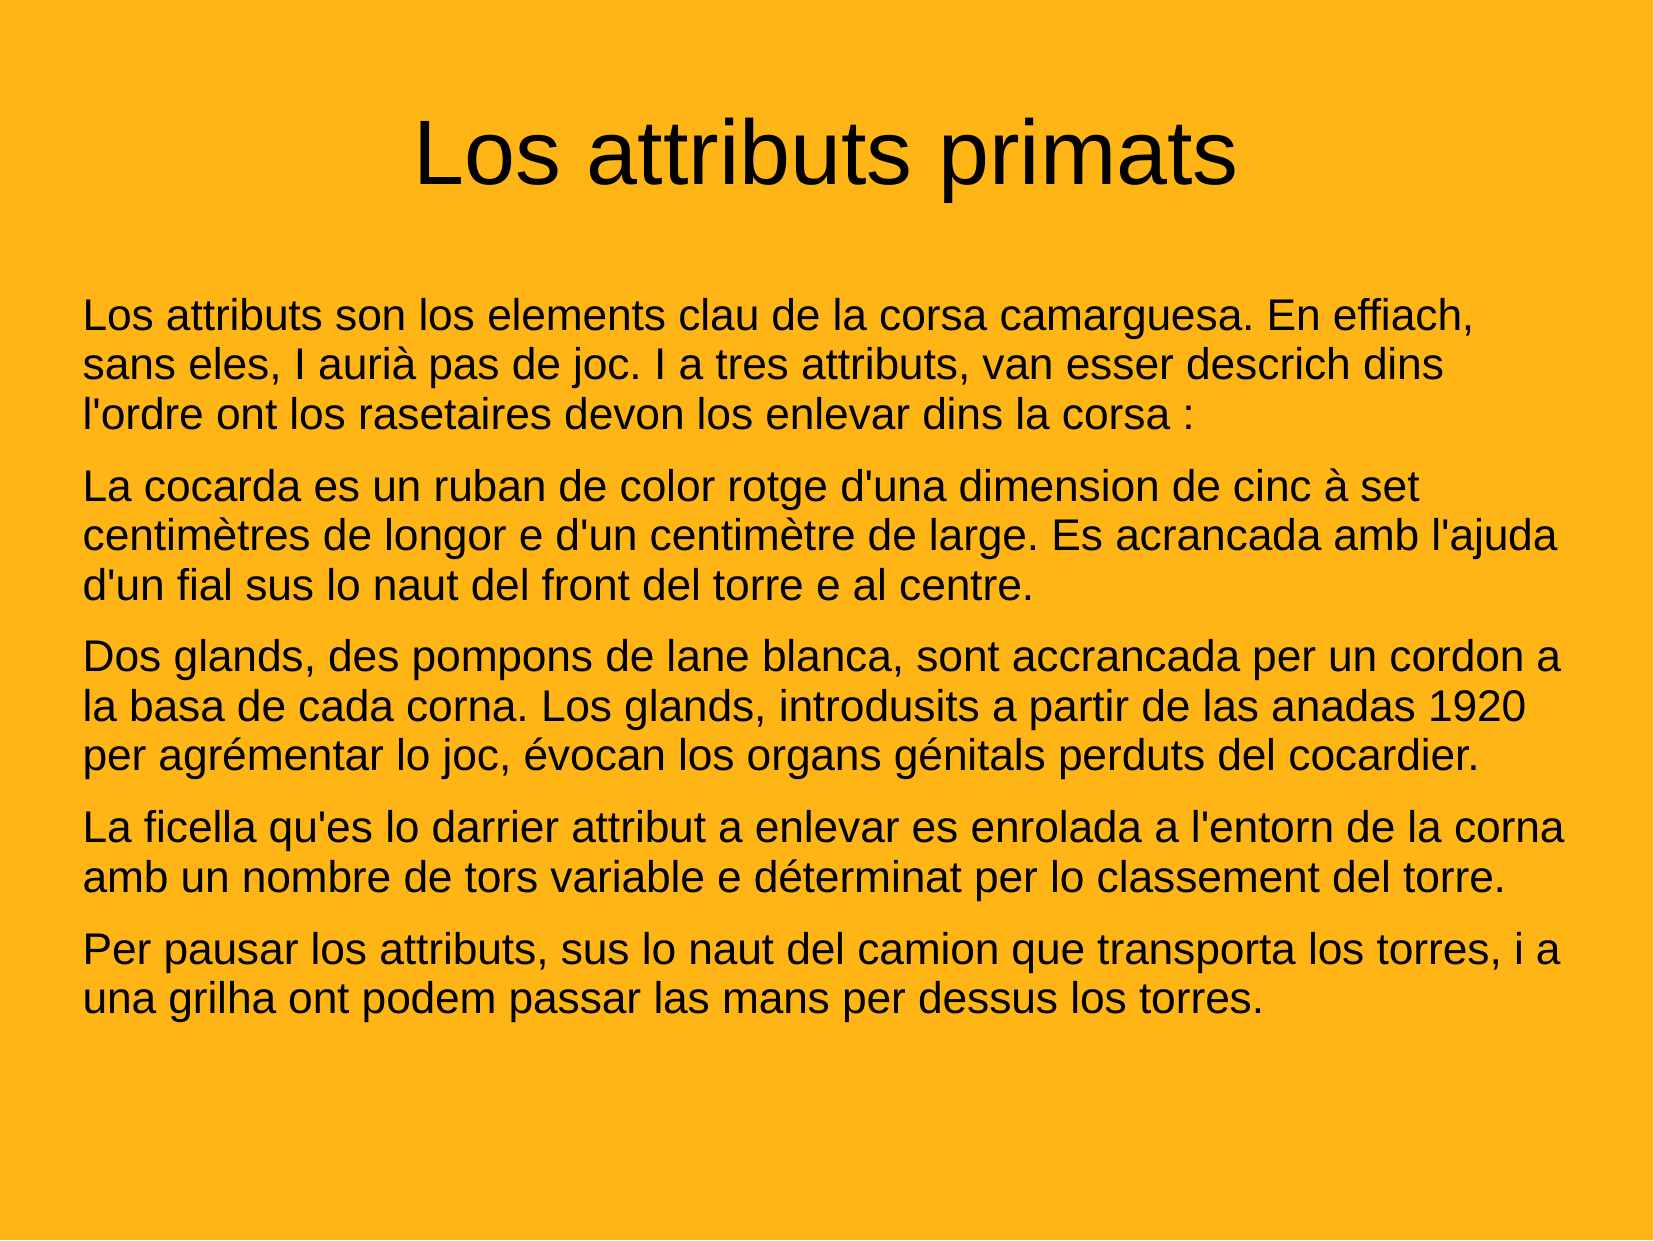

# Los attributs primats
Los attributs son los elements clau de la corsa camarguesa. En effiach, sans eles, I aurià pas de joc. I a tres attributs, van esser descrich dins l'ordre ont los rasetaires devon los enlevar dins la corsa :
La cocarda es un ruban de color rotge d'una dimension de cinc à set centimètres de longor e d'un centimètre de large. Es acrancada amb l'ajuda d'un fial sus lo naut del front del torre e al centre.
Dos glands, des pompons de lane blanca, sont accrancada per un cordon a la basa de cada corna. Los glands, introdusits a partir de las anadas 1920 per agrémentar lo joc, évocan los organs génitals perduts del cocardier.
La ficella qu'es lo darrier attribut a enlevar es enrolada a l'entorn de la corna amb un nombre de tors variable e déterminat per lo classement del torre.
Per pausar los attributs, sus lo naut del camion que transporta los torres, i a una grilha ont podem passar las mans per dessus los torres.